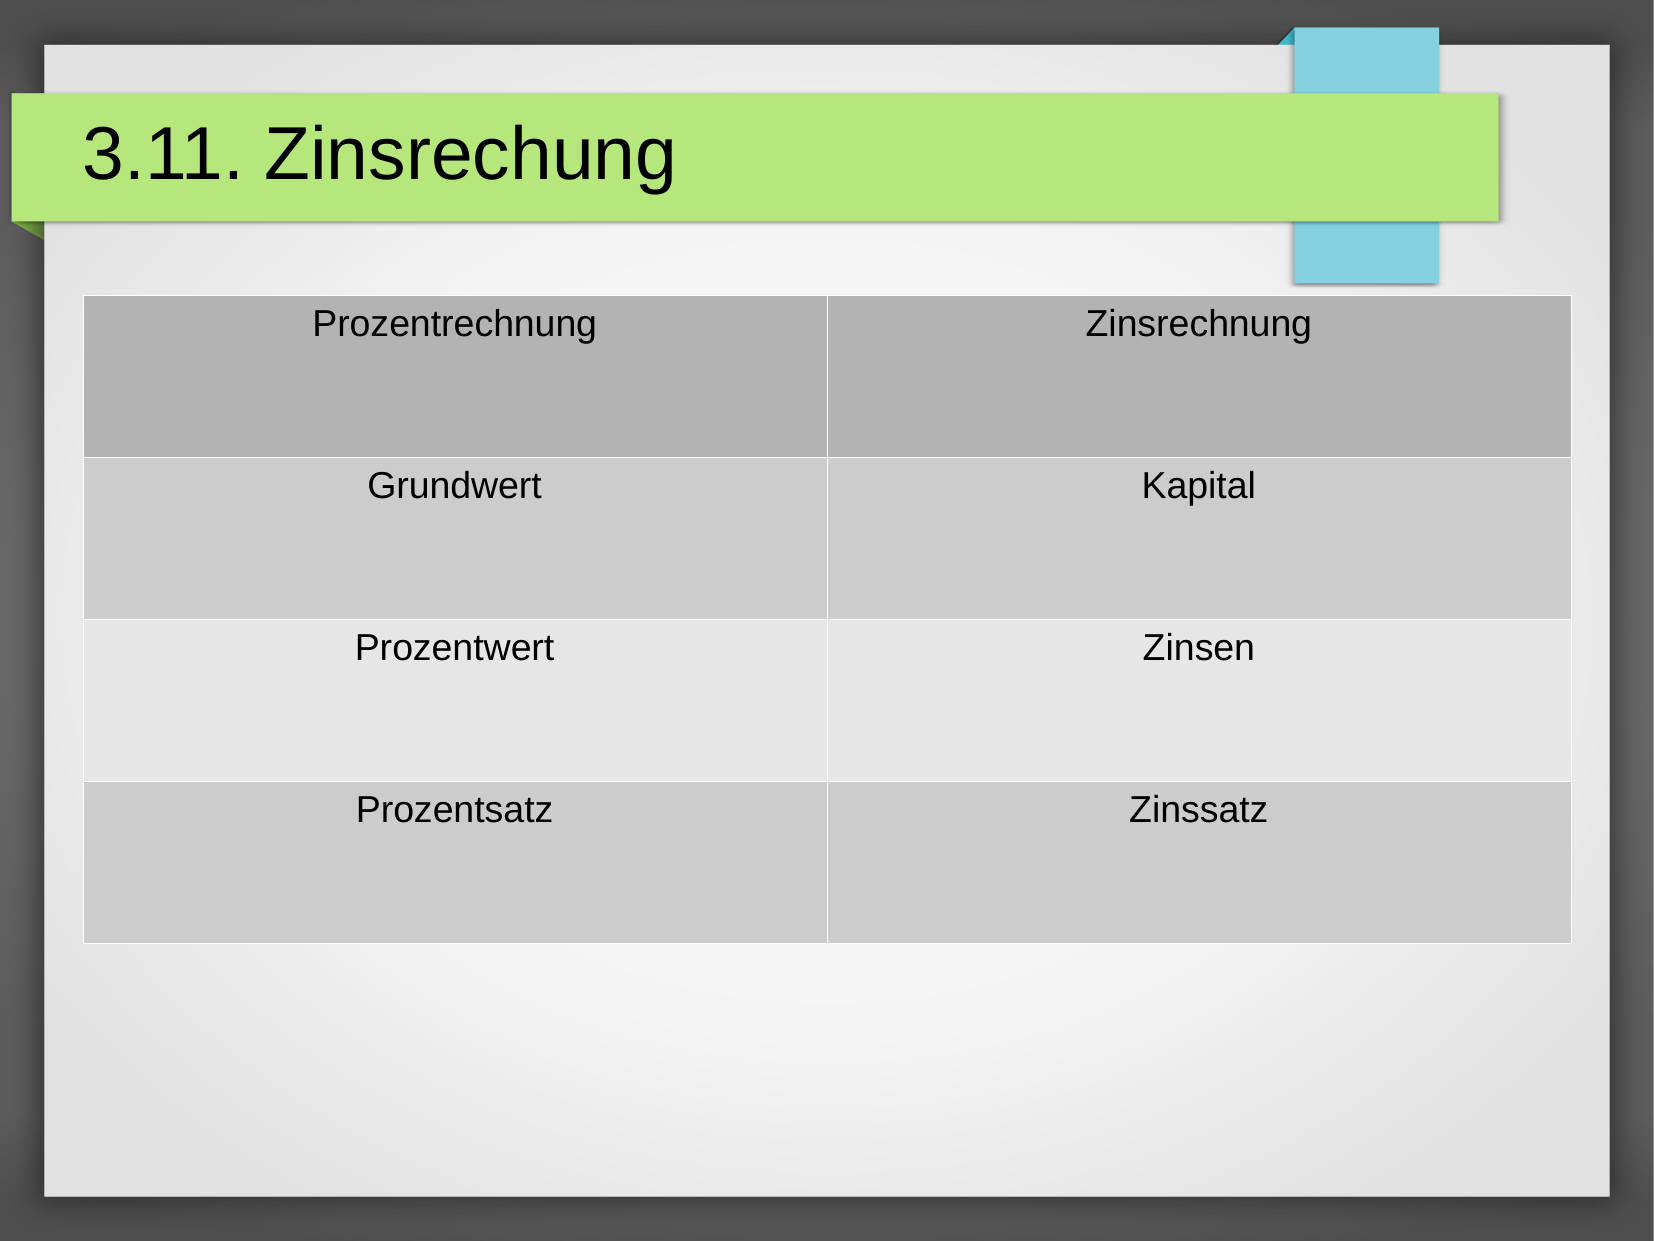

# 3.11. Zinsrechung
| Prozentrechnung | Zinsrechnung |
| --- | --- |
| Grundwert | Kapital |
| Prozentwert | Zinsen |
| Prozentsatz | Zinssatz |